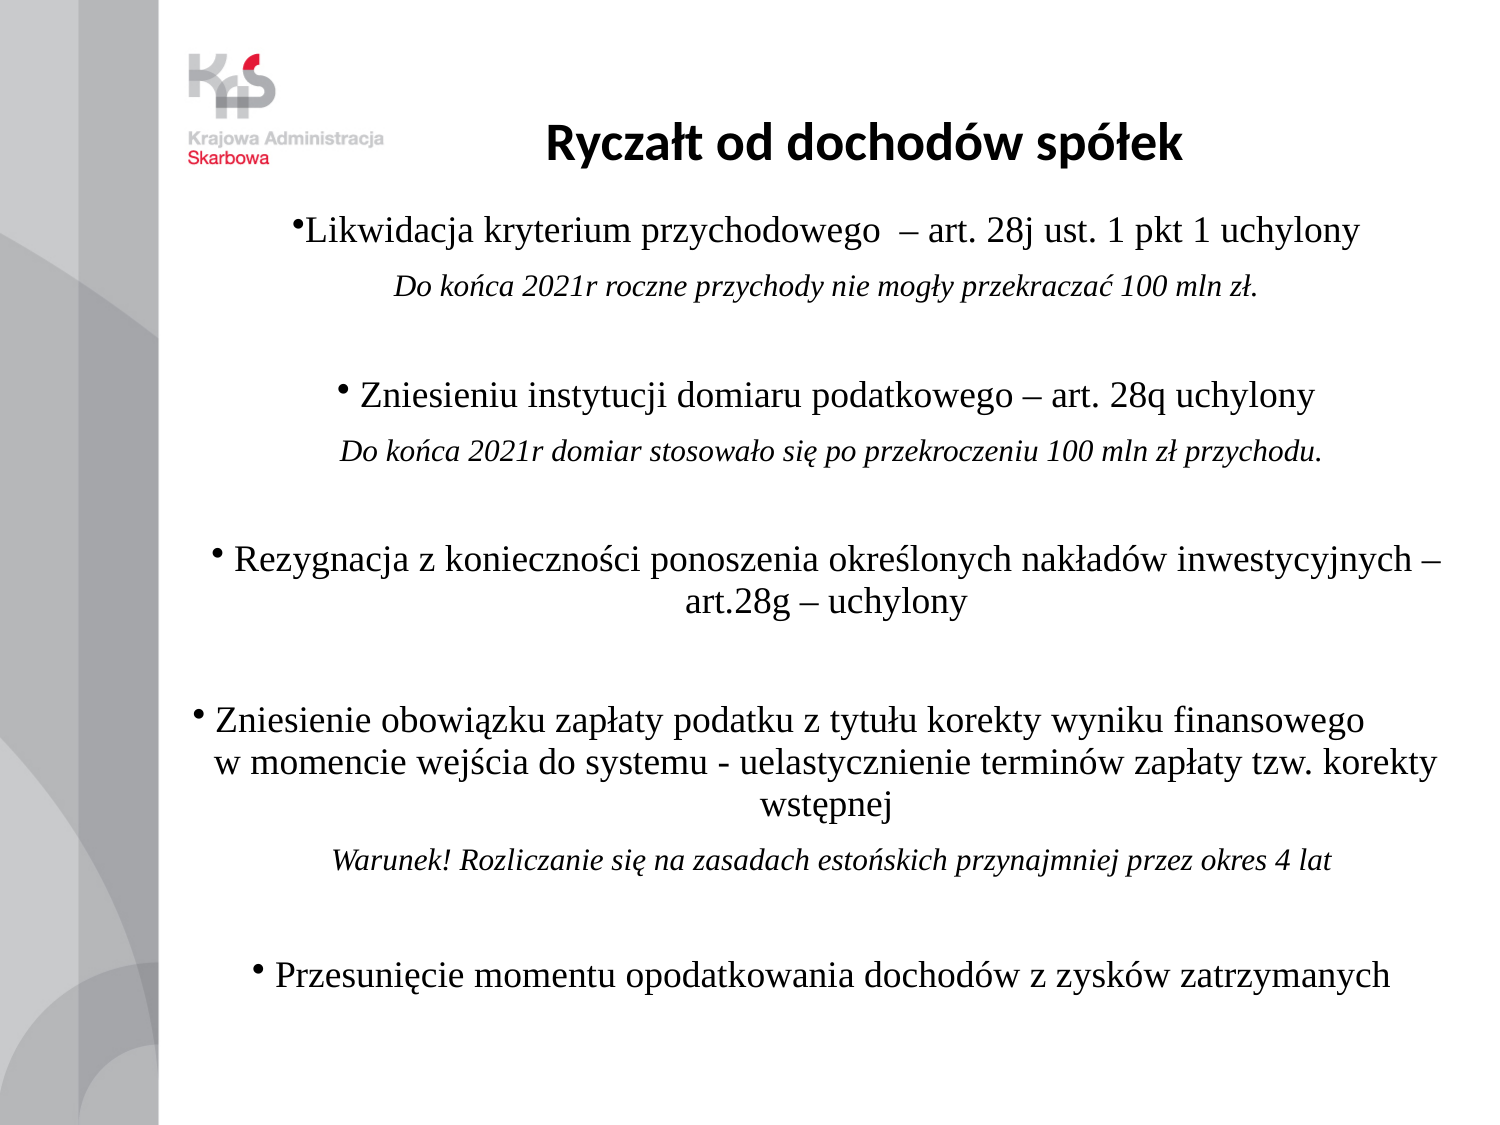

# Ryczałt od dochodów spółek
Likwidacja kryterium przychodowego – art. 28j ust. 1 pkt 1 uchylony
Do końca 2021r roczne przychody nie mogły przekraczać 100 mln zł.
 Zniesieniu instytucji domiaru podatkowego – art. 28q uchylony
Do końca 2021r domiar stosowało się po przekroczeniu 100 mln zł przychodu.
 Rezygnacja z konieczności ponoszenia określonych nakładów inwestycyjnych – art.28g – uchylony
 Zniesienie obowiązku zapłaty podatku z tytułu korekty wyniku finansowego w momencie wejścia do systemu - uelastycznienie terminów zapłaty tzw. korekty wstępnej
Warunek! Rozliczanie się na zasadach estońskich przynajmniej przez okres 4 lat
 Przesunięcie momentu opodatkowania dochodów z zysków zatrzymanych